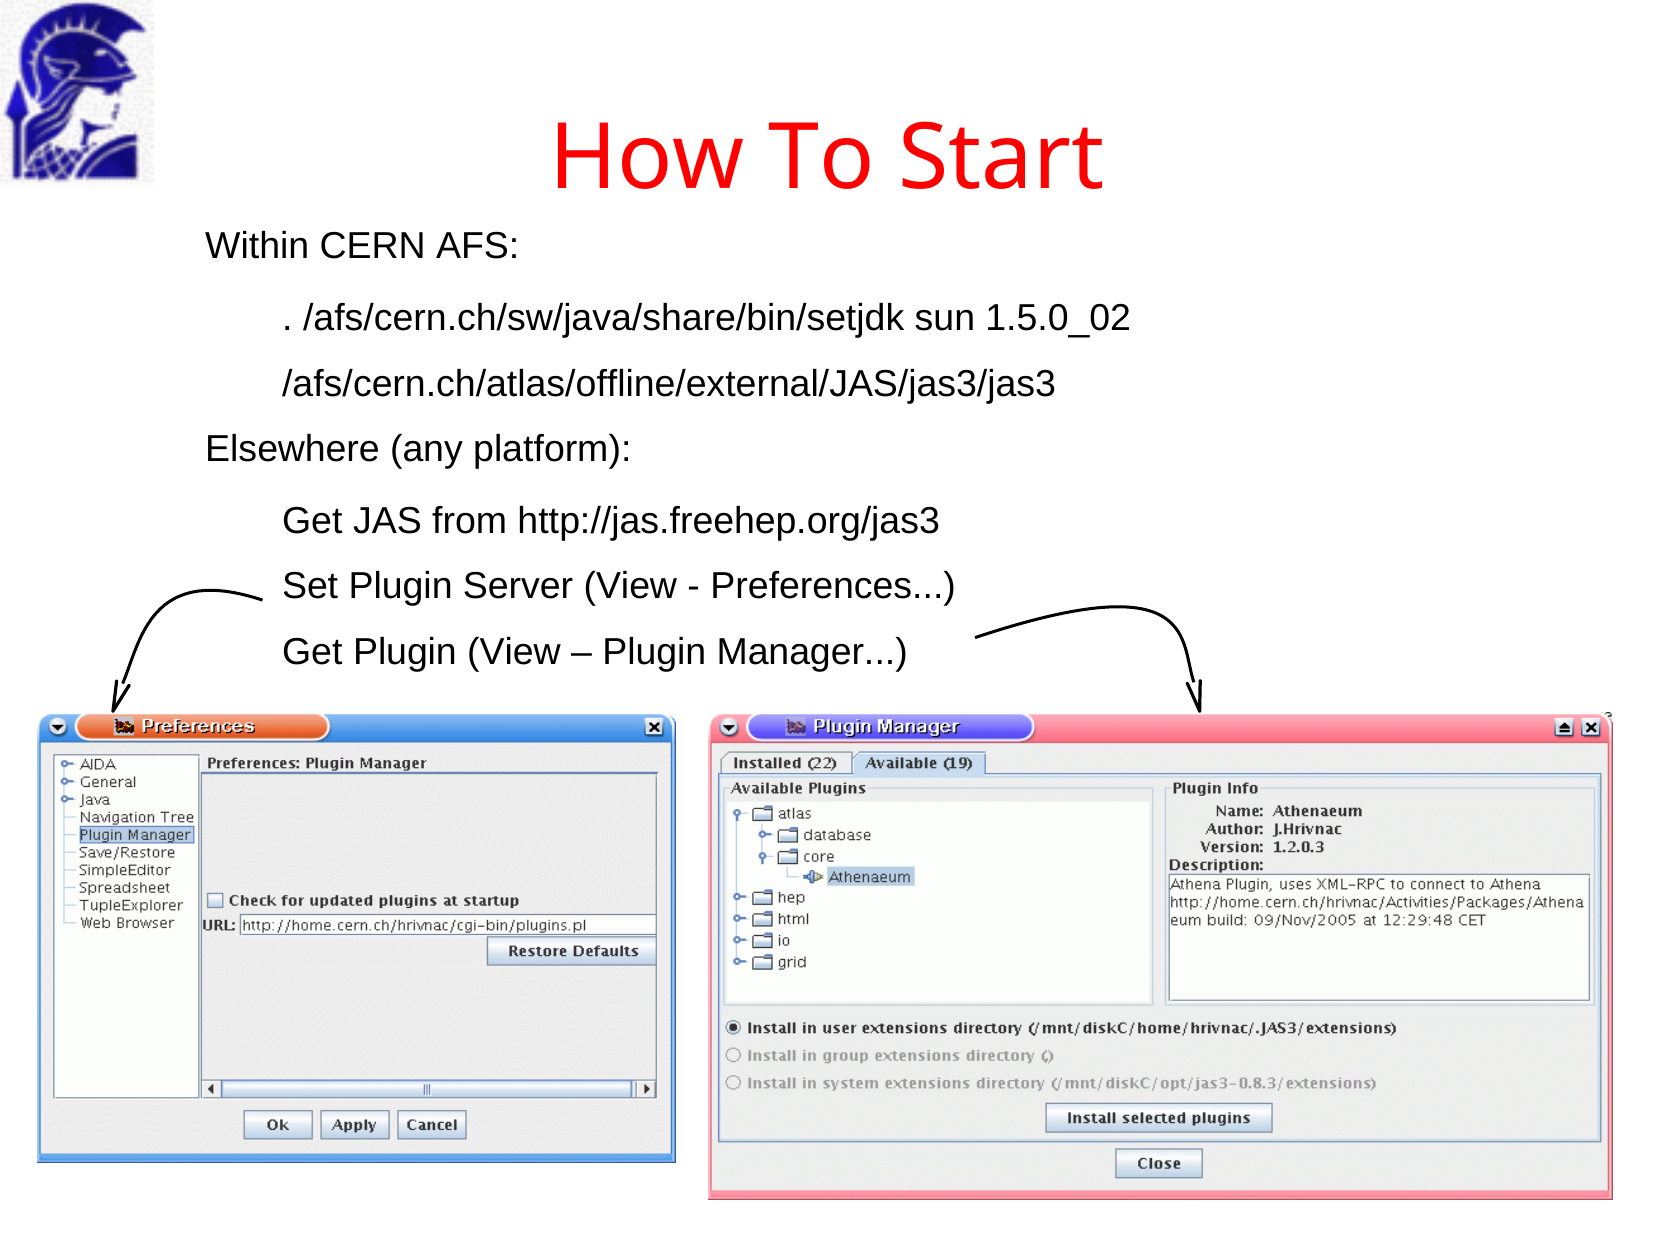

# How To Start
Within CERN AFS:
. /afs/cern.ch/sw/java/share/bin/setjdk sun 1.5.0_02
/afs/cern.ch/atlas/offline/external/JAS/jas3/jas3
Elsewhere (any platform):
Get JAS from http://jas.freehep.org/jas3
Set Plugin Server (View - Preferences...)
Get Plugin (View – Plugin Manager...)